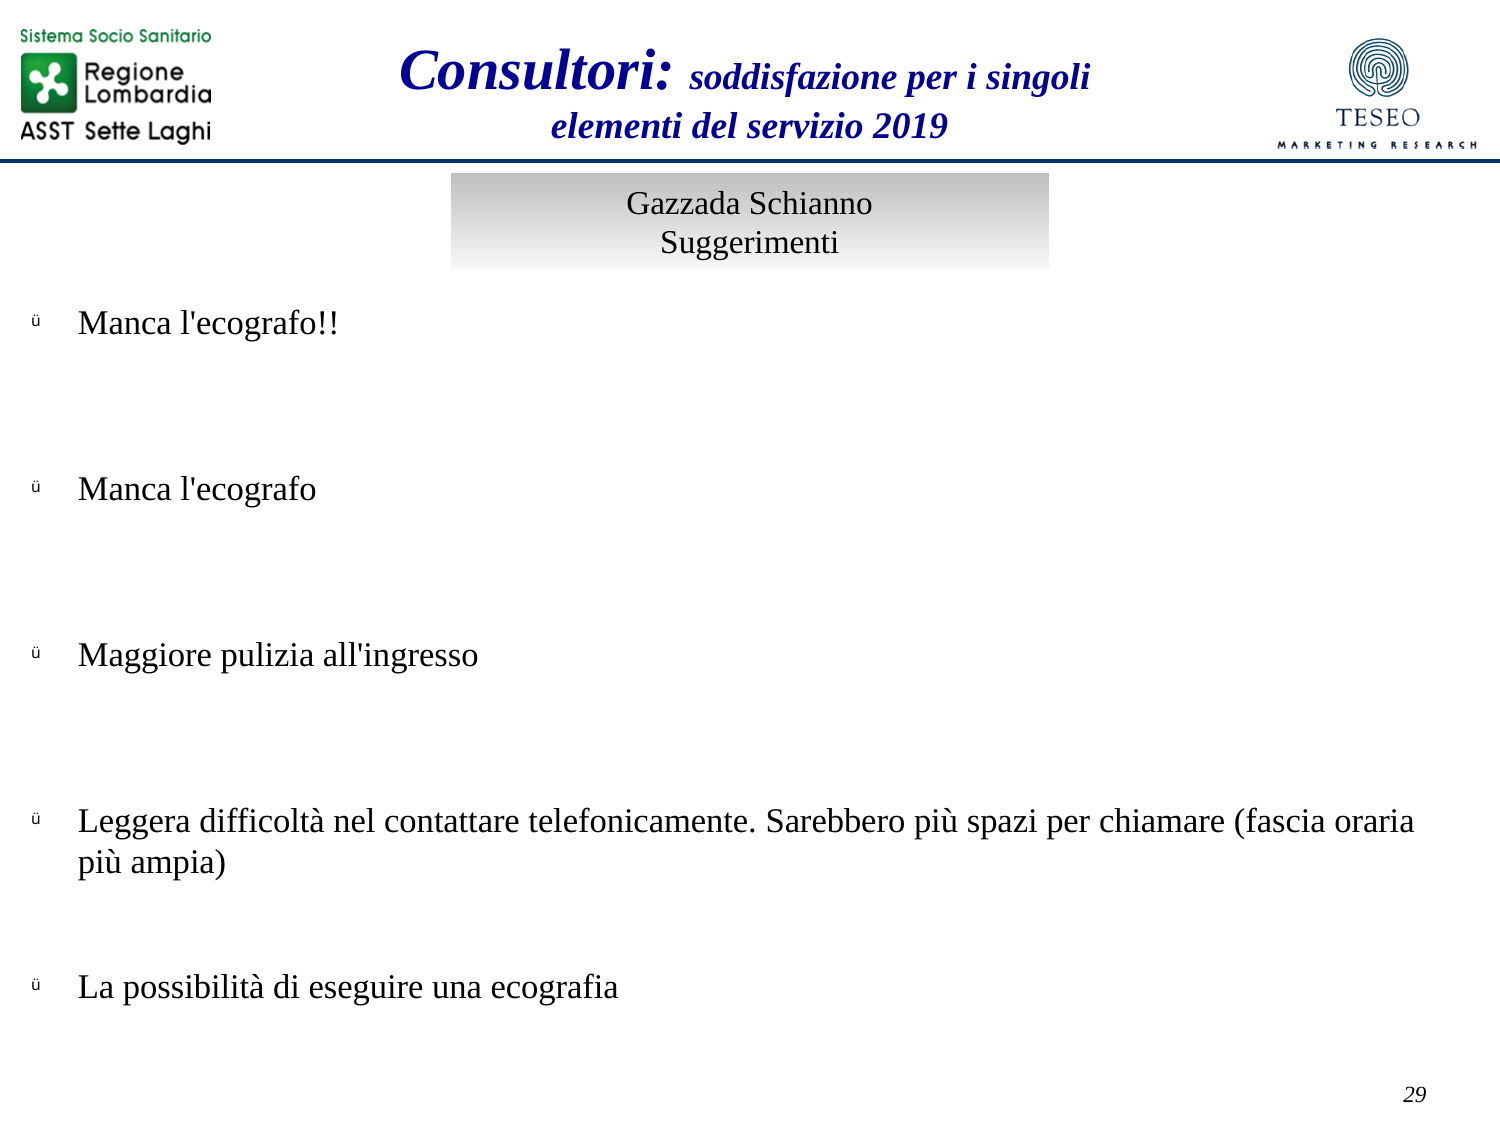

Consultori: soddisfazione per i singoli
elementi del servizio 2019
Gazzada Schianno
Suggerimenti
Manca l'ecografo!!
Manca l'ecografo
Maggiore pulizia all'ingresso
Leggera difficoltà nel contattare telefonicamente. Sarebbero più spazi per chiamare (fascia oraria più ampia)
La possibilità di eseguire una ecografia
L'ausilio di un ecografo sarebbe utile. Vista la stuttura e i buoni servizi offerti sarebbe fondamentale più pubblicità per aumentare l'attività consultoriale e garantire una assistenza sul territorio a 360 gradi
Fare la visita senza ecografia non è molto utile. grazie
E' molto disagevole per una mamma con neonato raggiungere il 2 piano senza ascensore. Sarebbe più sensato posizionare l'ufficio di consulenta allattamento al pianoterra
Creare rampa esterna e facilitare l'accesso alle mamme con passeggini
Commento d5 : mancanza ascensore per passeggino
Bagni poco puliti
Ascensore